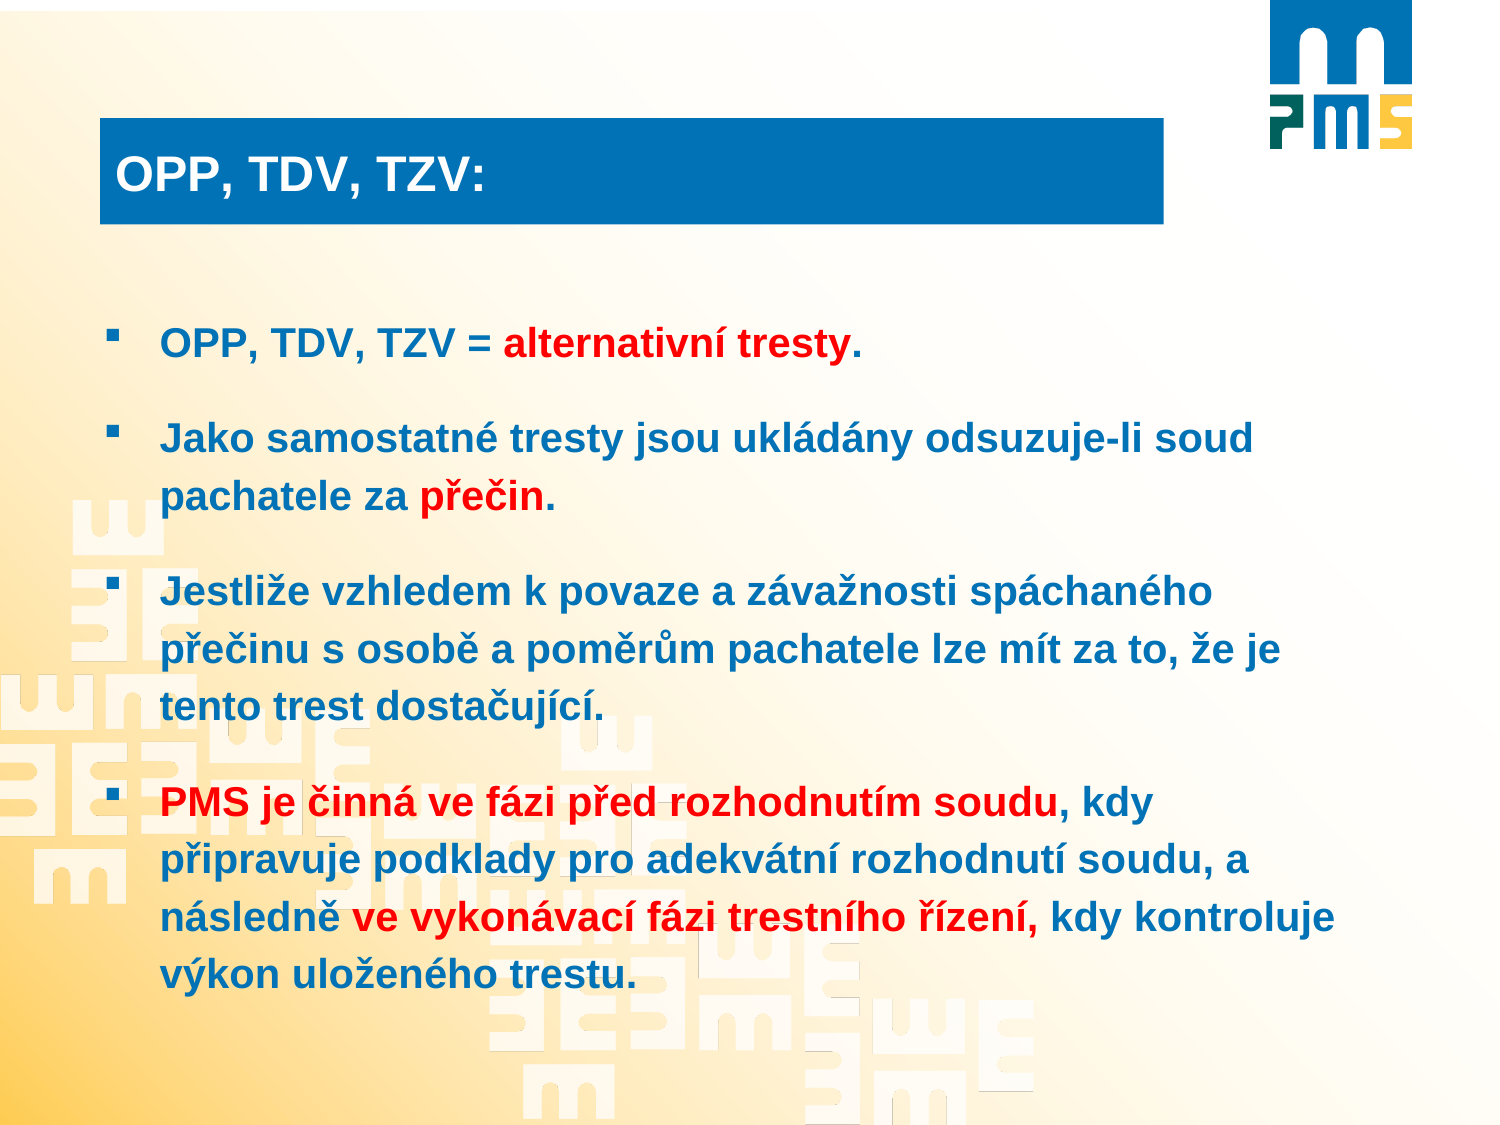

# OPP, TDV, TZV:
OPP, TDV, TZV = alternativní tresty.
Jako samostatné tresty jsou ukládány odsuzuje-li soud pachatele za přečin.
Jestliže vzhledem k povaze a závažnosti spáchaného přečinu s osobě a poměrům pachatele lze mít za to, že je tento trest dostačující.
PMS je činná ve fázi před rozhodnutím soudu, kdy připravuje podklady pro adekvátní rozhodnutí soudu, a následně ve vykonávací fázi trestního řízení, kdy kontroluje výkon uloženého trestu.